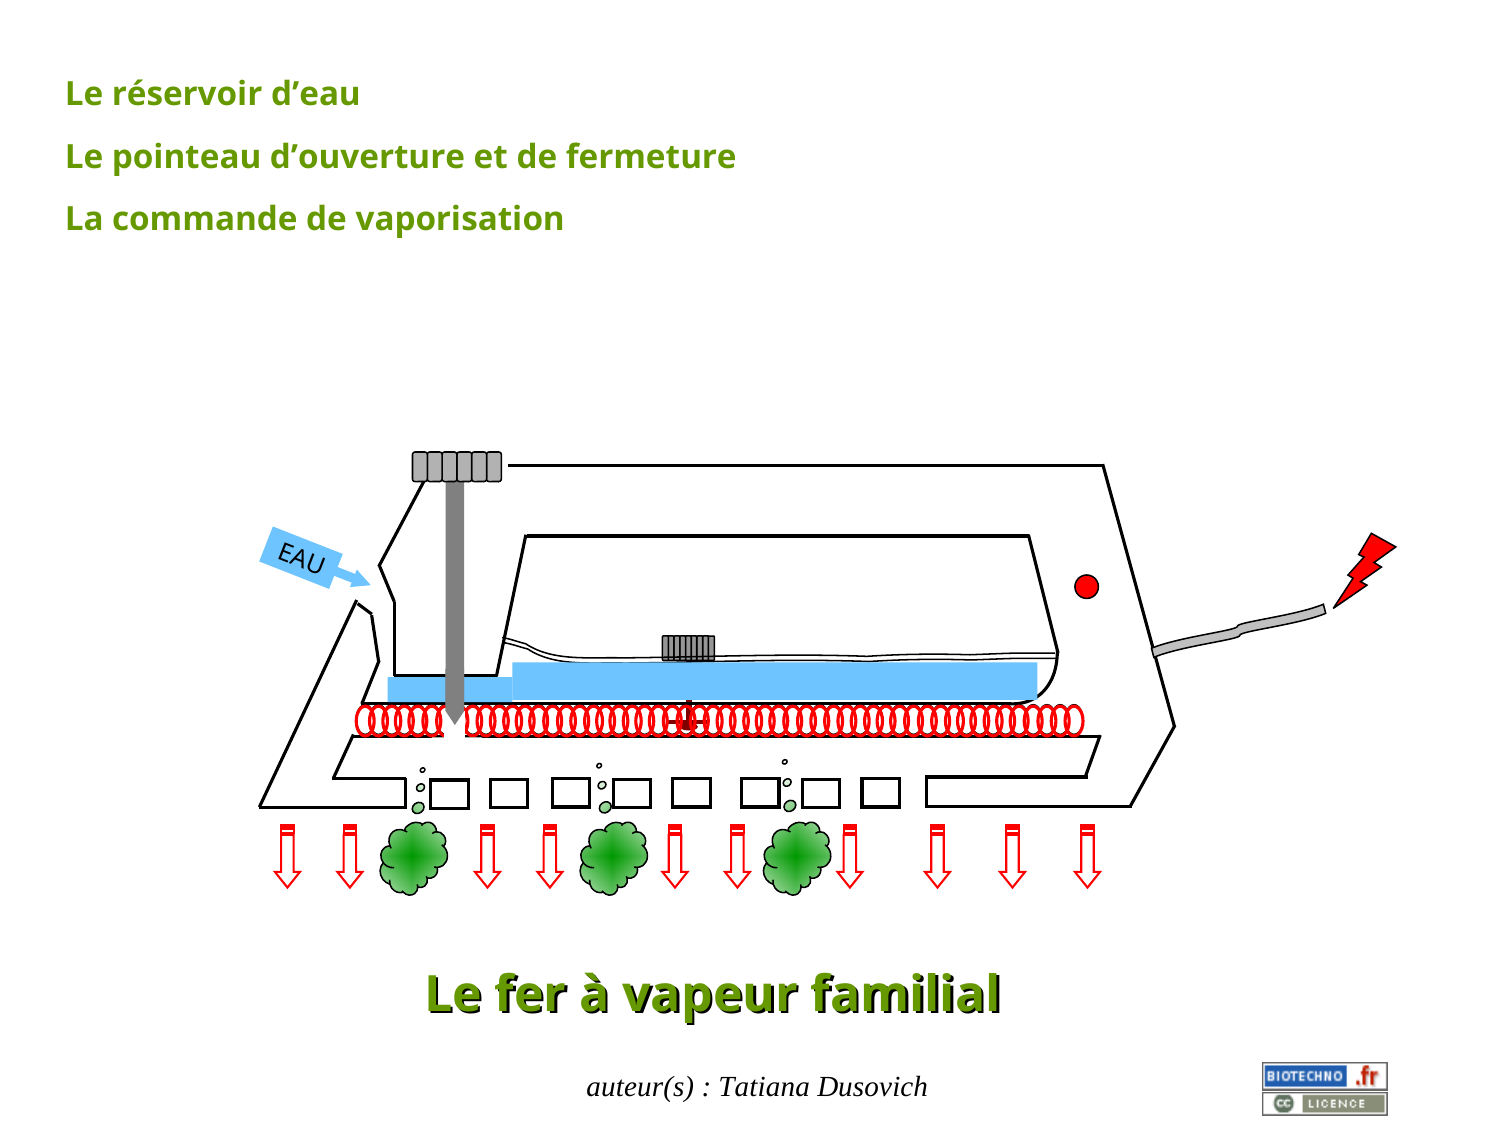

Le réservoir d’eau
Le pointeau d’ouverture et de fermeture
La commande de vaporisation
EAU
Le fer à vapeur familial